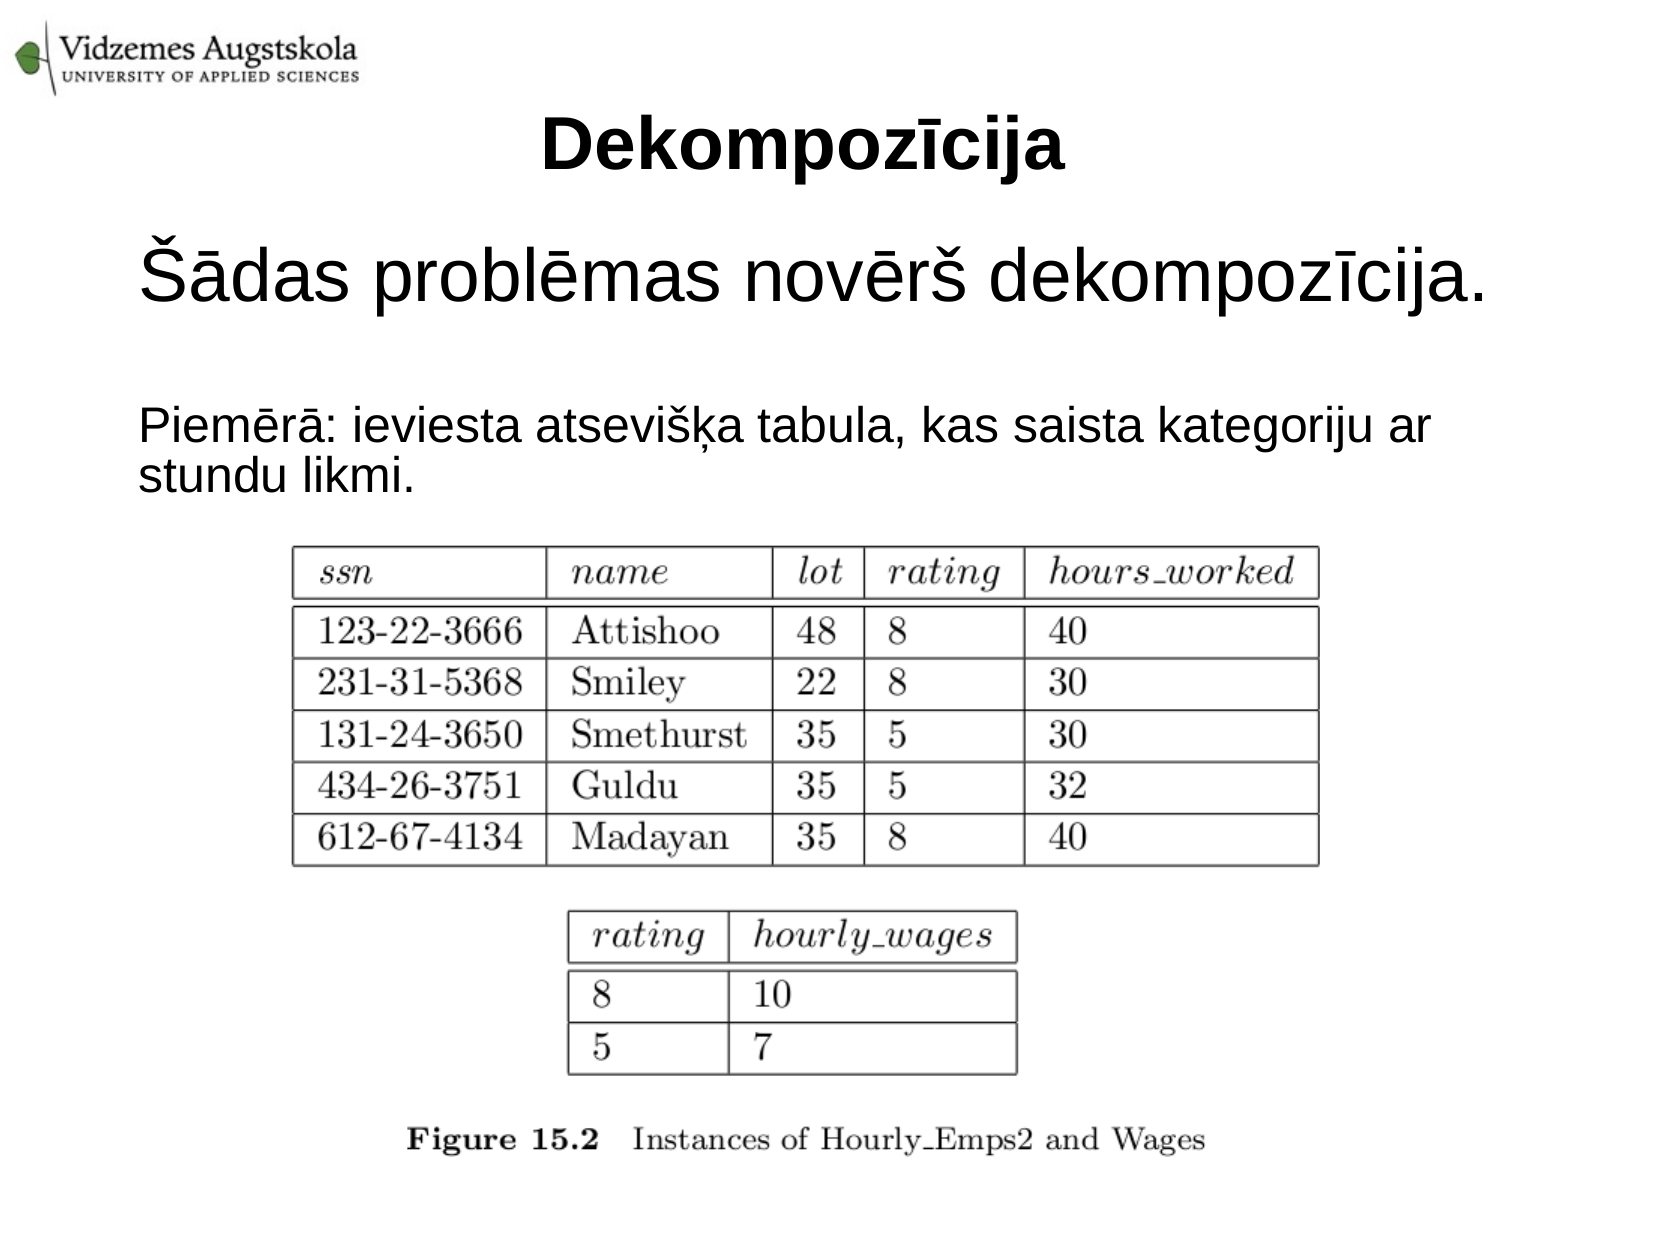

# Dekompozīcija
Šādas problēmas novērš dekompozīcija.
Piemērā: ieviesta atsevišķa tabula, kas saista kategoriju ar stundu likmi.